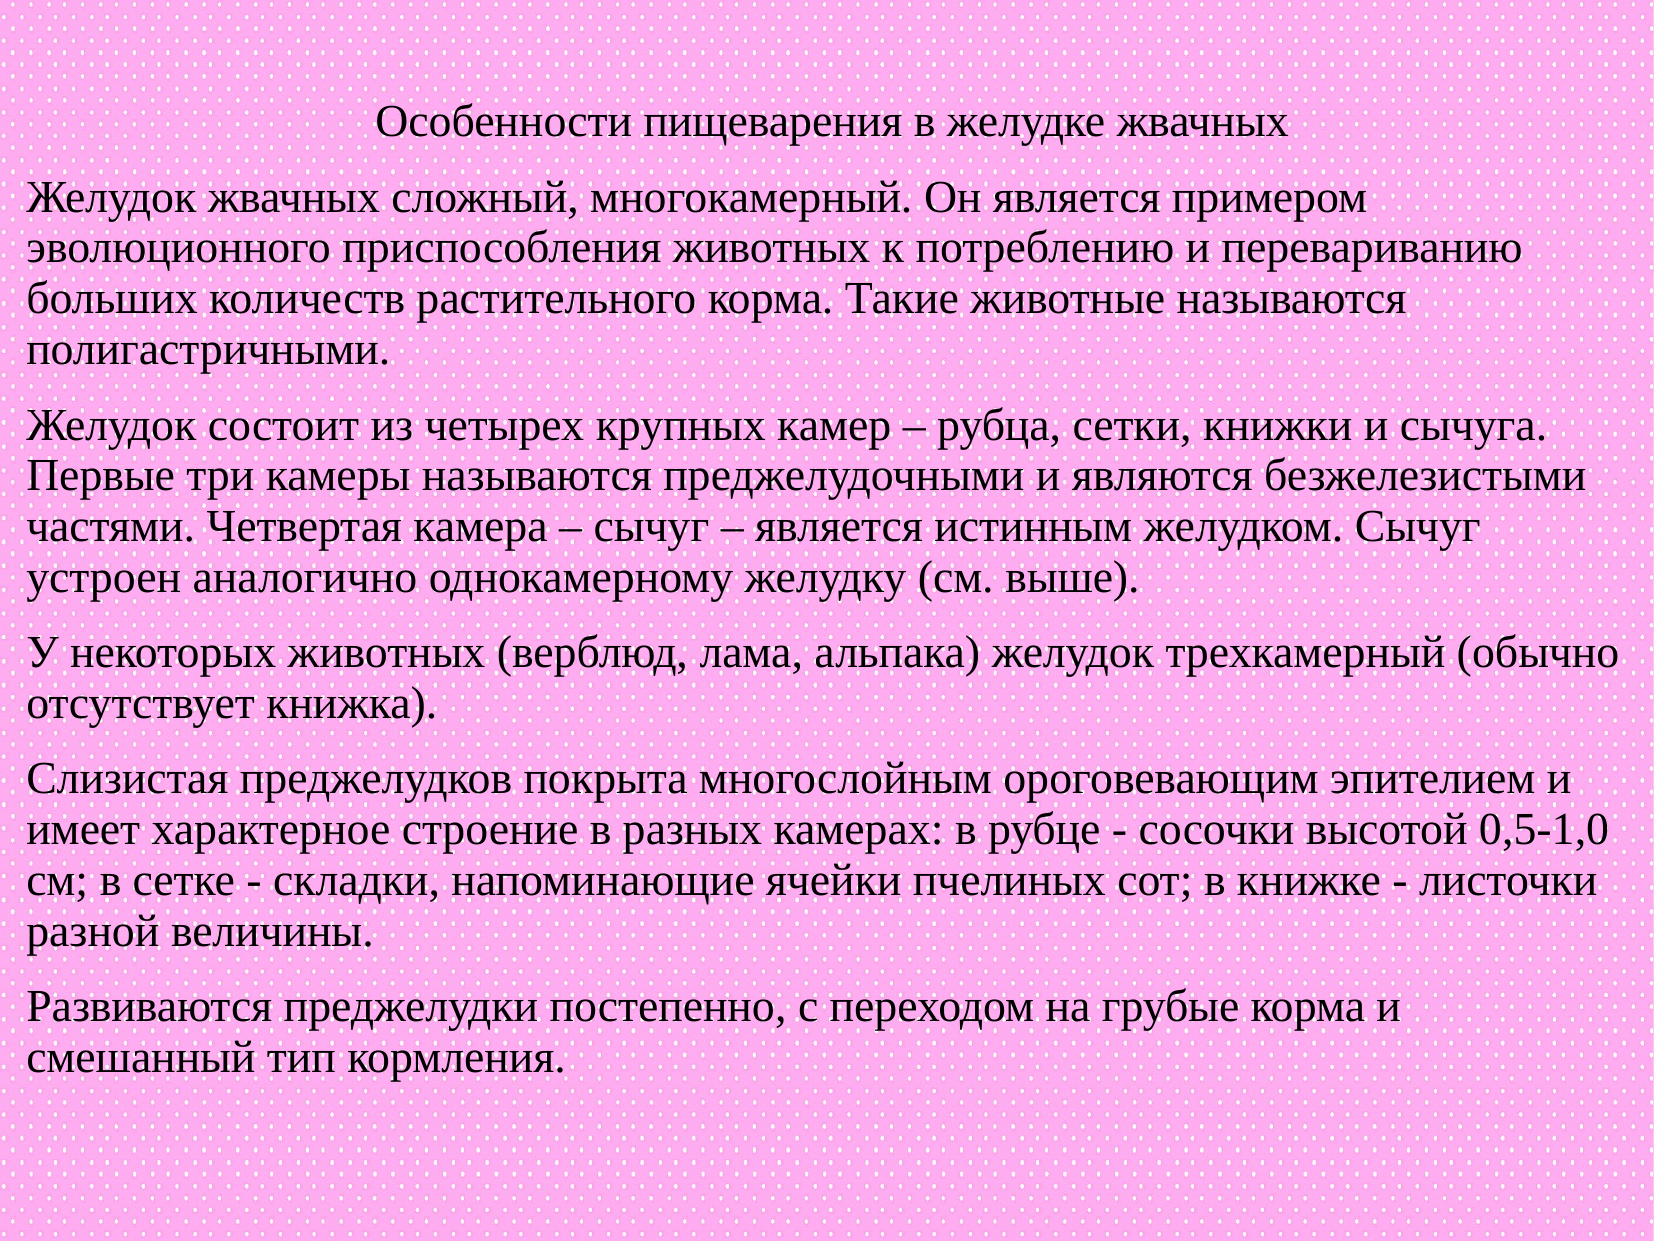

Особенности пищеварения в желудке жвачных
Желудок жвачных сложный, многокамерный. Он является примером эволюционного приспособления животных к потреблению и перевариванию больших количеств растительного корма. Такие животные называются полигастричными.
Желудок состоит из четырех крупных камер – рубца, сетки, книжки и сычуга. Первые три камеры называются преджелудочными и являются безжелезистыми частями. Четвертая камера – сычуг – является истинным желудком. Сычуг устроен аналогично однокамерному желудку (см. выше).
У некоторых животных (верблюд, лама, альпака) желудок трехкамерный (обычно отсутствует книжка).
Слизистая преджелудков покрыта многослойным ороговевающим эпителием и имеет характерное строение в разных камерах: в рубце - сосочки высотой 0,5-1,0 см; в сетке - складки, напоминающие ячейки пчелиных сот; в книжке - листочки разной величины.
Развиваются преджелудки постепенно, с переходом на грубые корма и смешанный тип кормления.